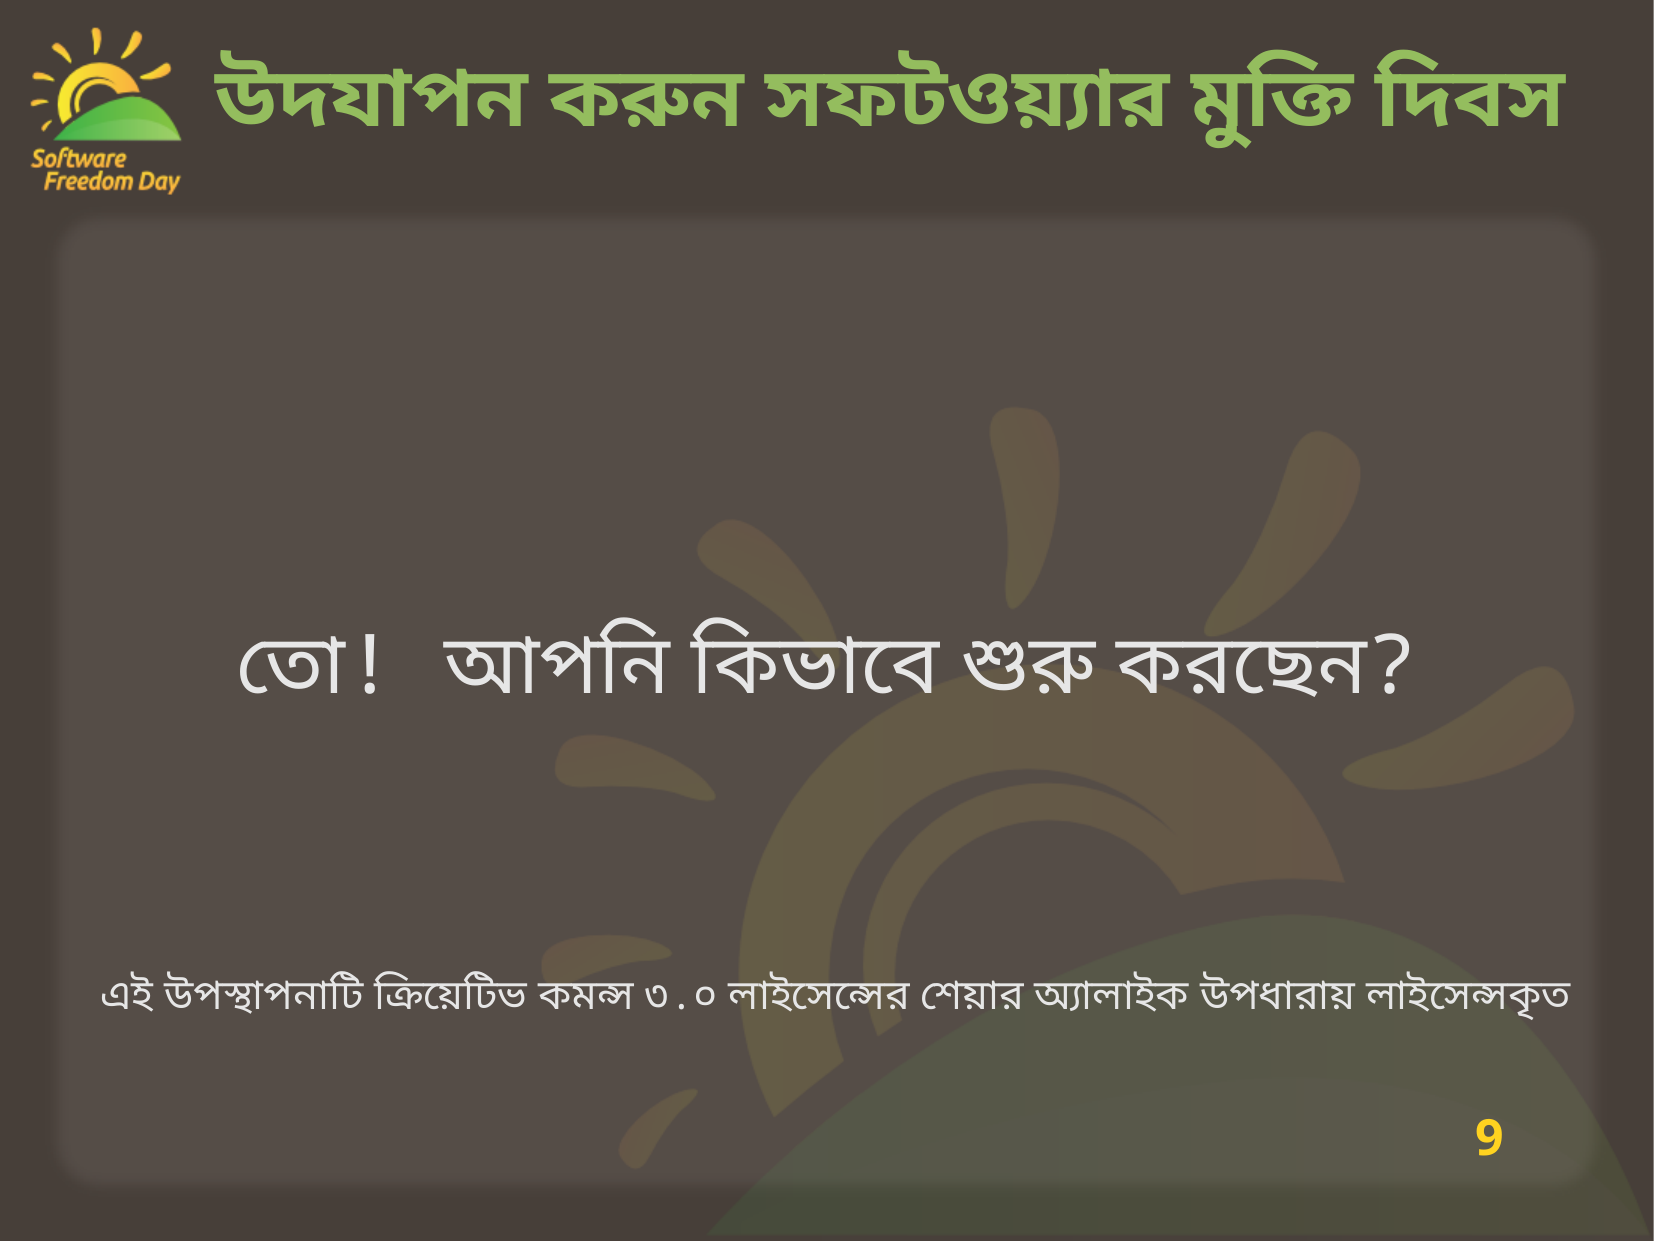

# উদযাপন করুন সফটওয়্যার মুক্তি দিবস
তো! আপনি কিভাবে শুরু করছেন?
এই উপস্থাপনাটি ক্রিয়েটিভ কমন্স ৩.০ লাইসেন্সের শেয়ার অ্যালাইক উপধারায় লাইসেন্সকৃত